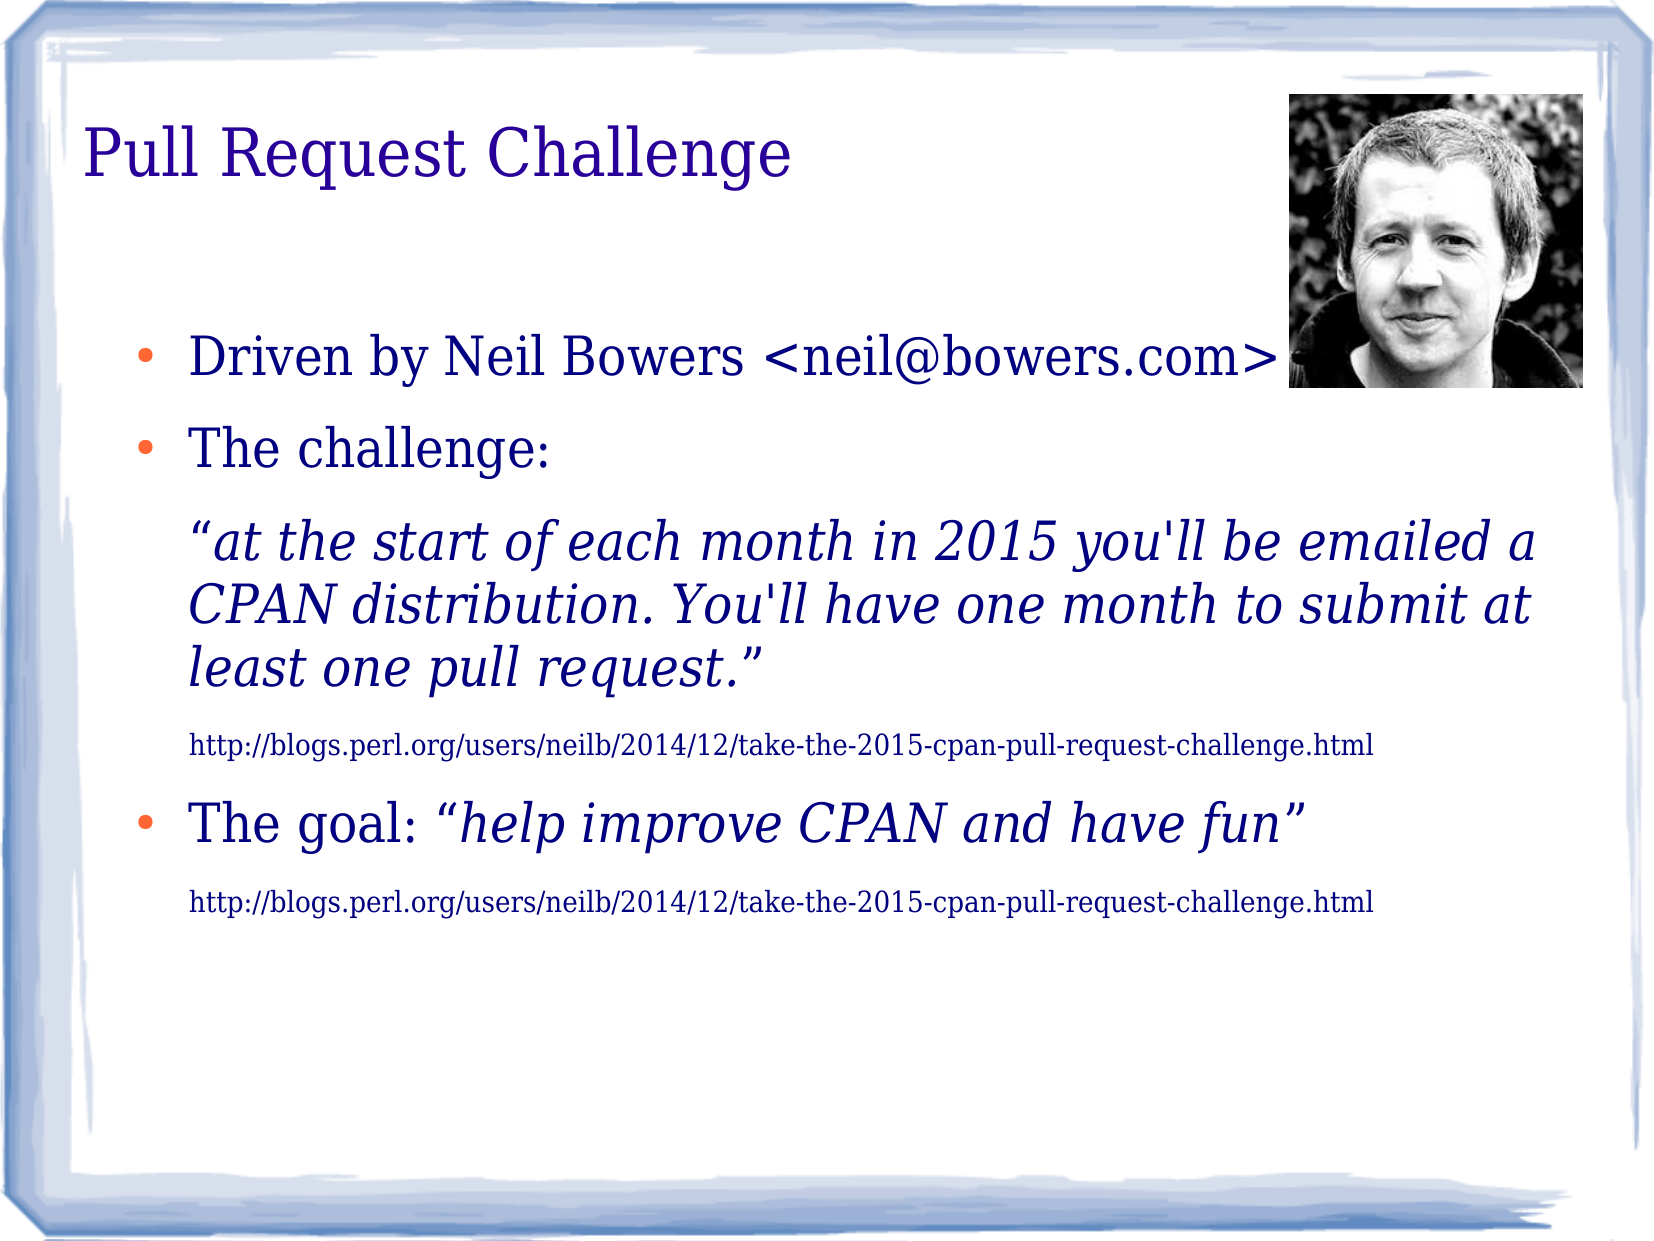

# Pull Request Challenge
Driven by Neil Bowers <neil@bowers.com>
The challenge:
“at the start of each month in 2015 you'll be emailed a CPAN distribution. You'll have one month to submit at least one pull request.”
http://blogs.perl.org/users/neilb/2014/12/take-the-2015-cpan-pull-request-challenge.html
The goal: “help improve CPAN and have fun”
http://blogs.perl.org/users/neilb/2014/12/take-the-2015-cpan-pull-request-challenge.html